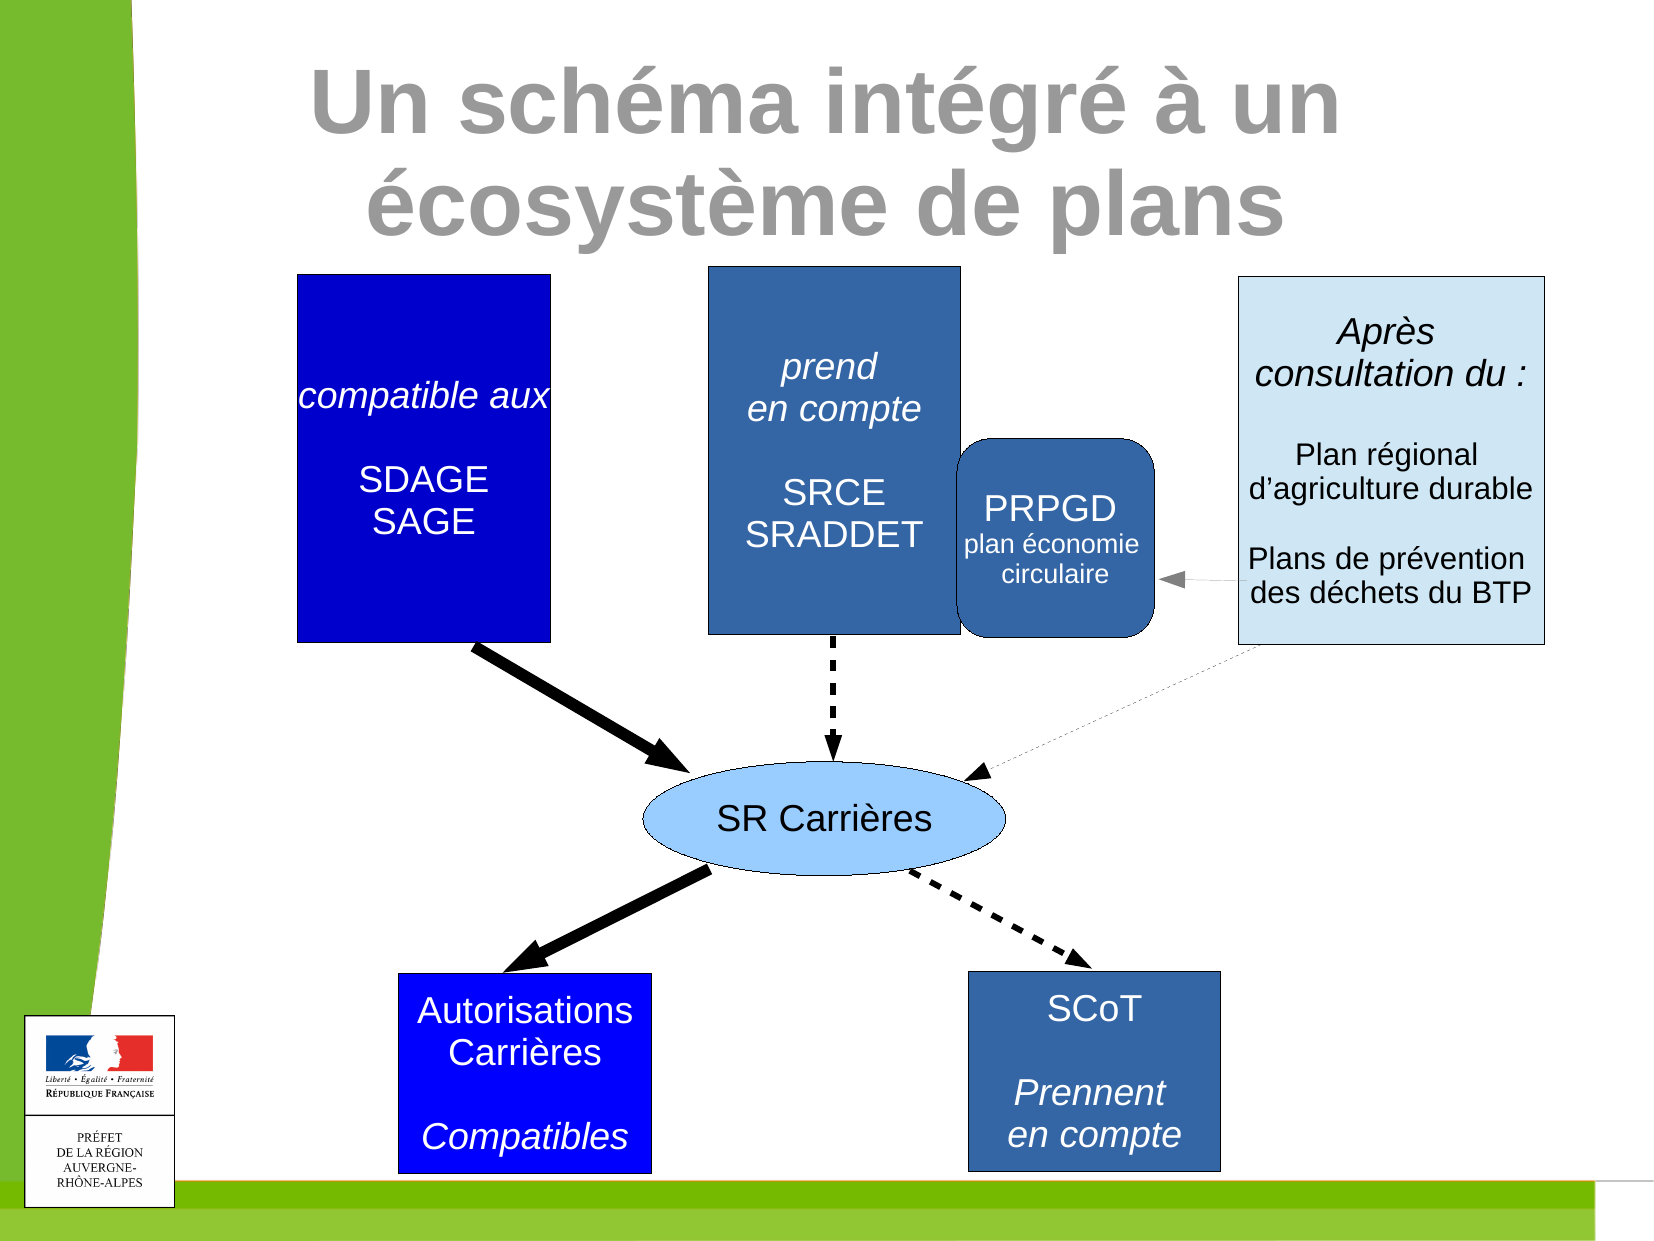

# Un schéma intégré à un écosystème de plans
prend
en compte
SRCE
SRADDET
compatible aux
SDAGE
SAGE
Après
consultation du :
Plan régional
d’agriculture durable
Plans de prévention
des déchets du BTP
PRPGD
plan économie
circulaire
SR Carrières
SCoT
Prennent
en compte
Autorisations
Carrières
Compatibles
24